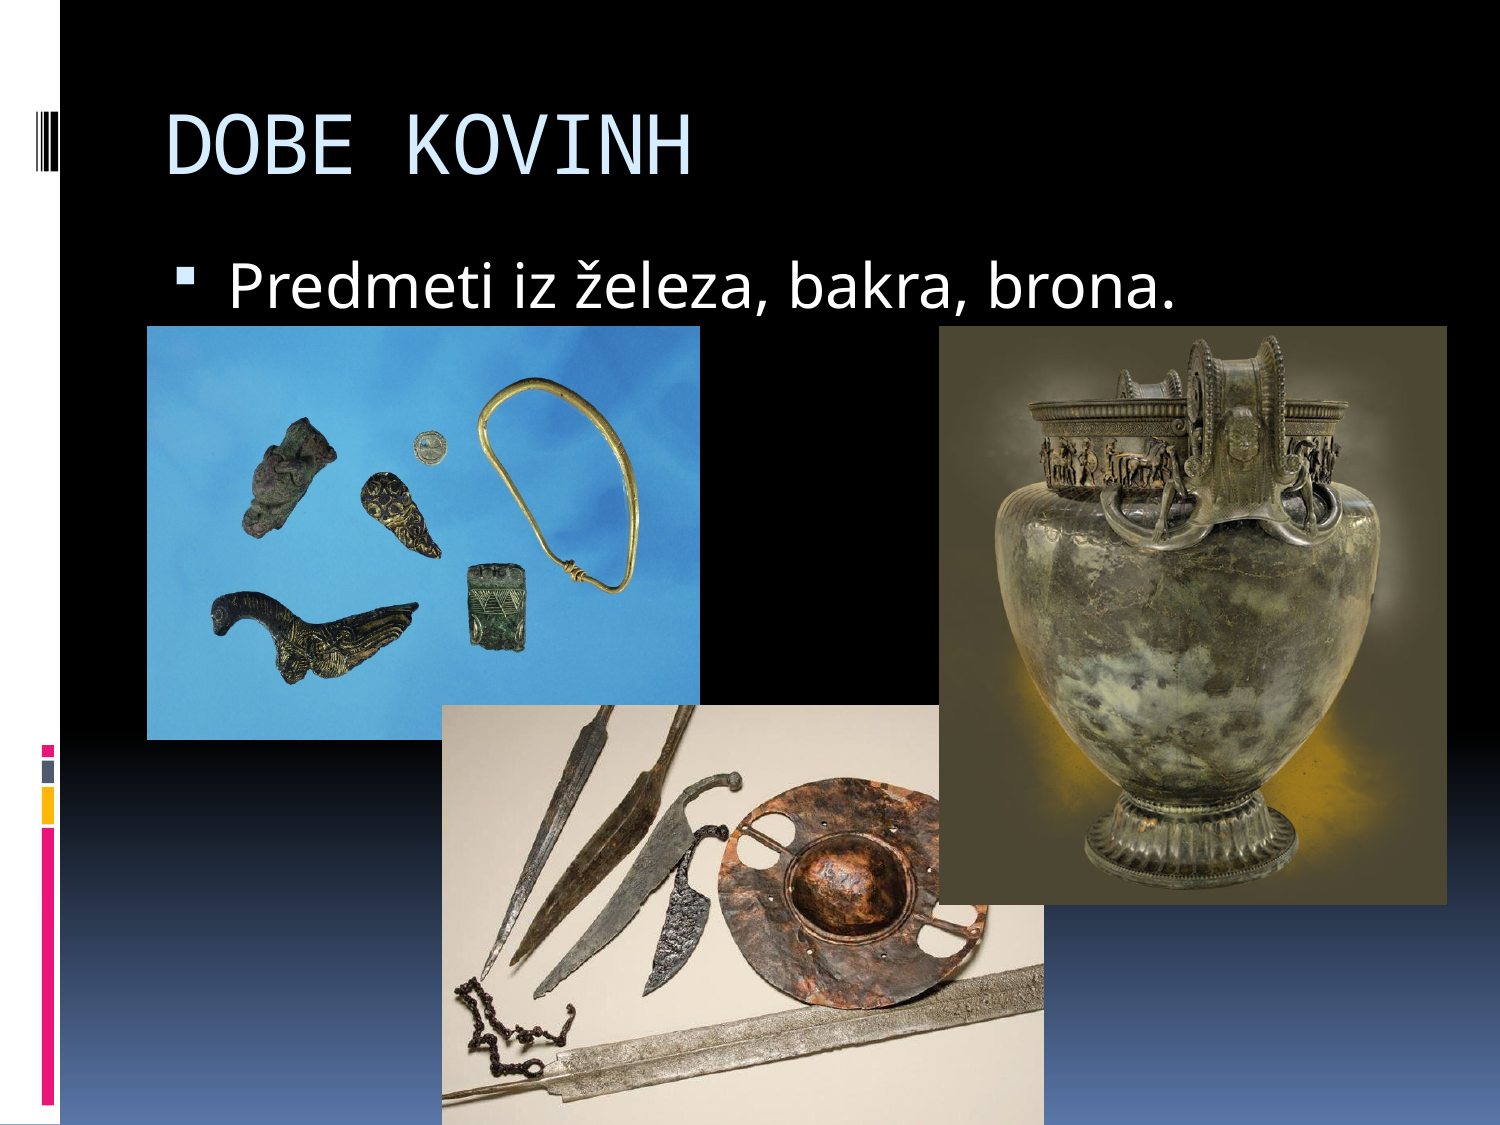

# DOBE KOVINH
Predmeti iz železa, bakra, brona.